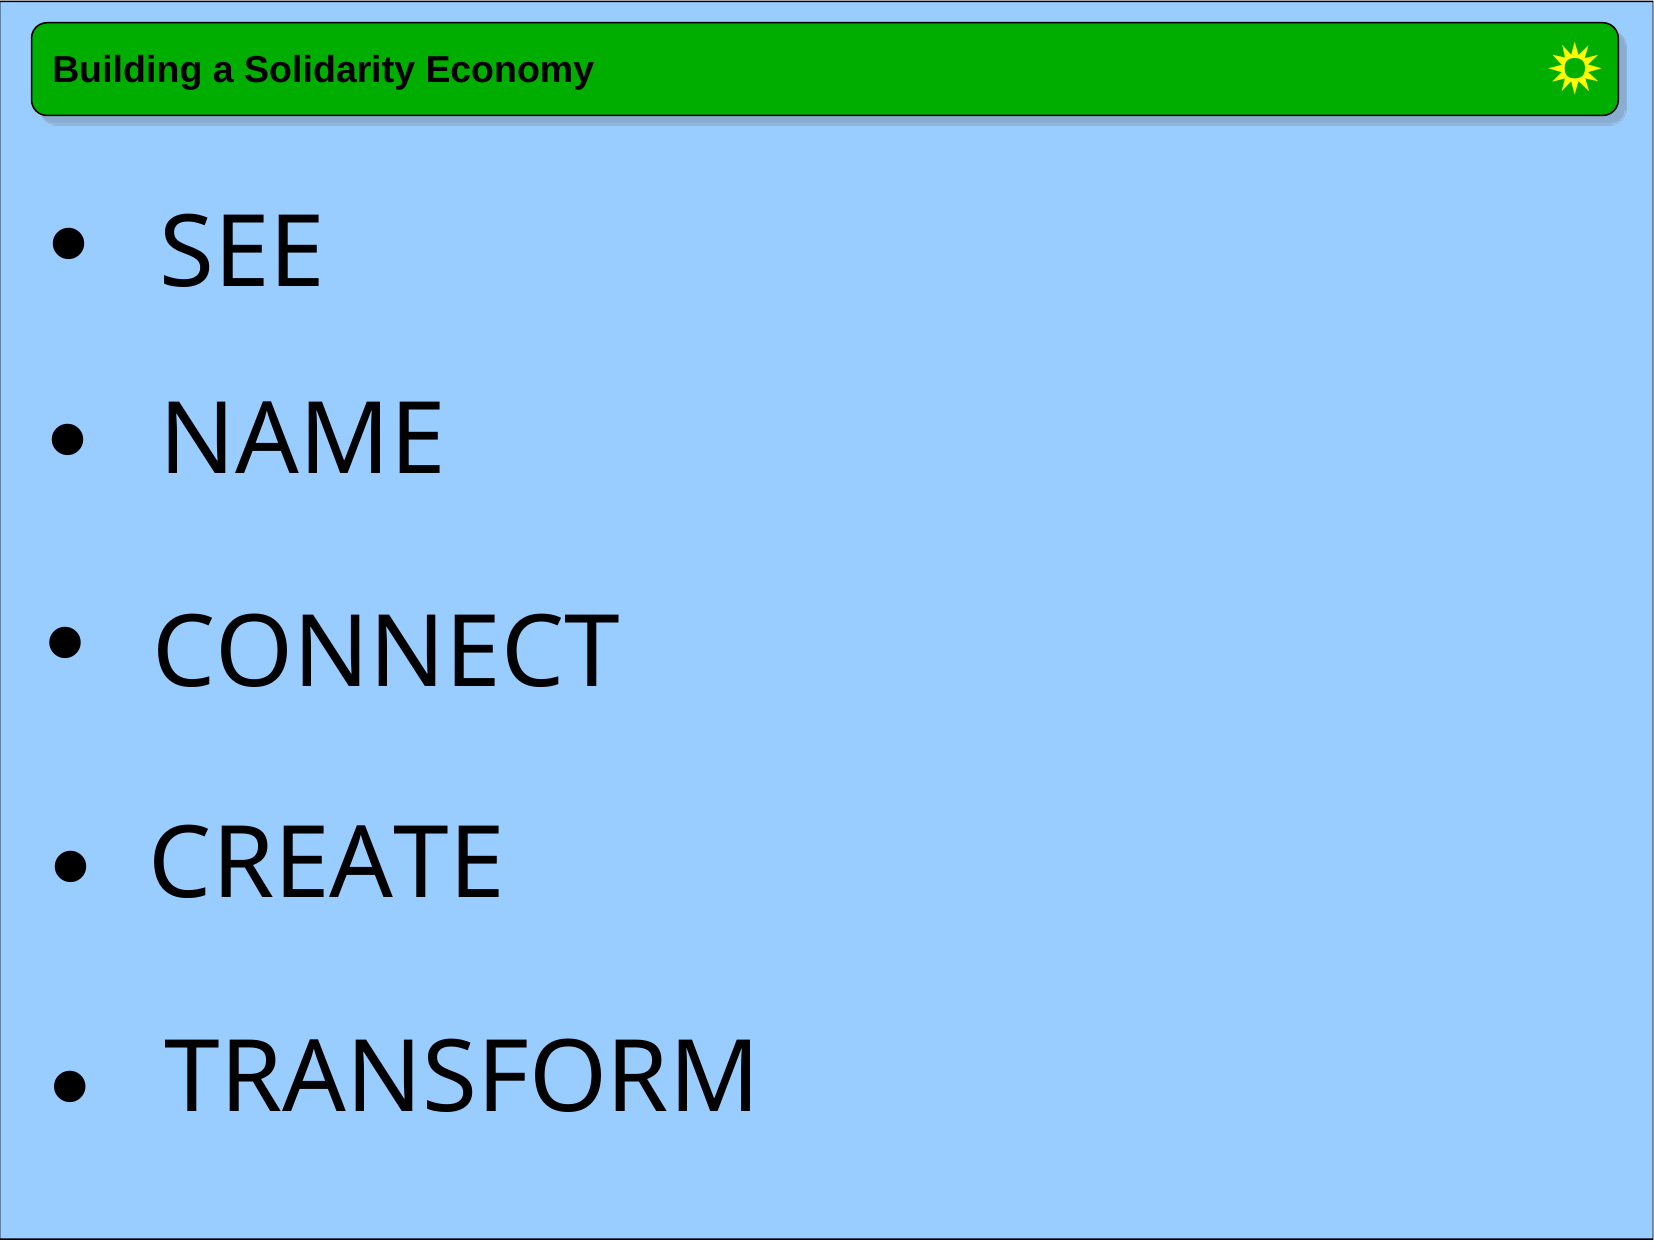


Building a Solidarity Economy
SEE

NAME

CONNECT

CREATE

TRANSFORM
